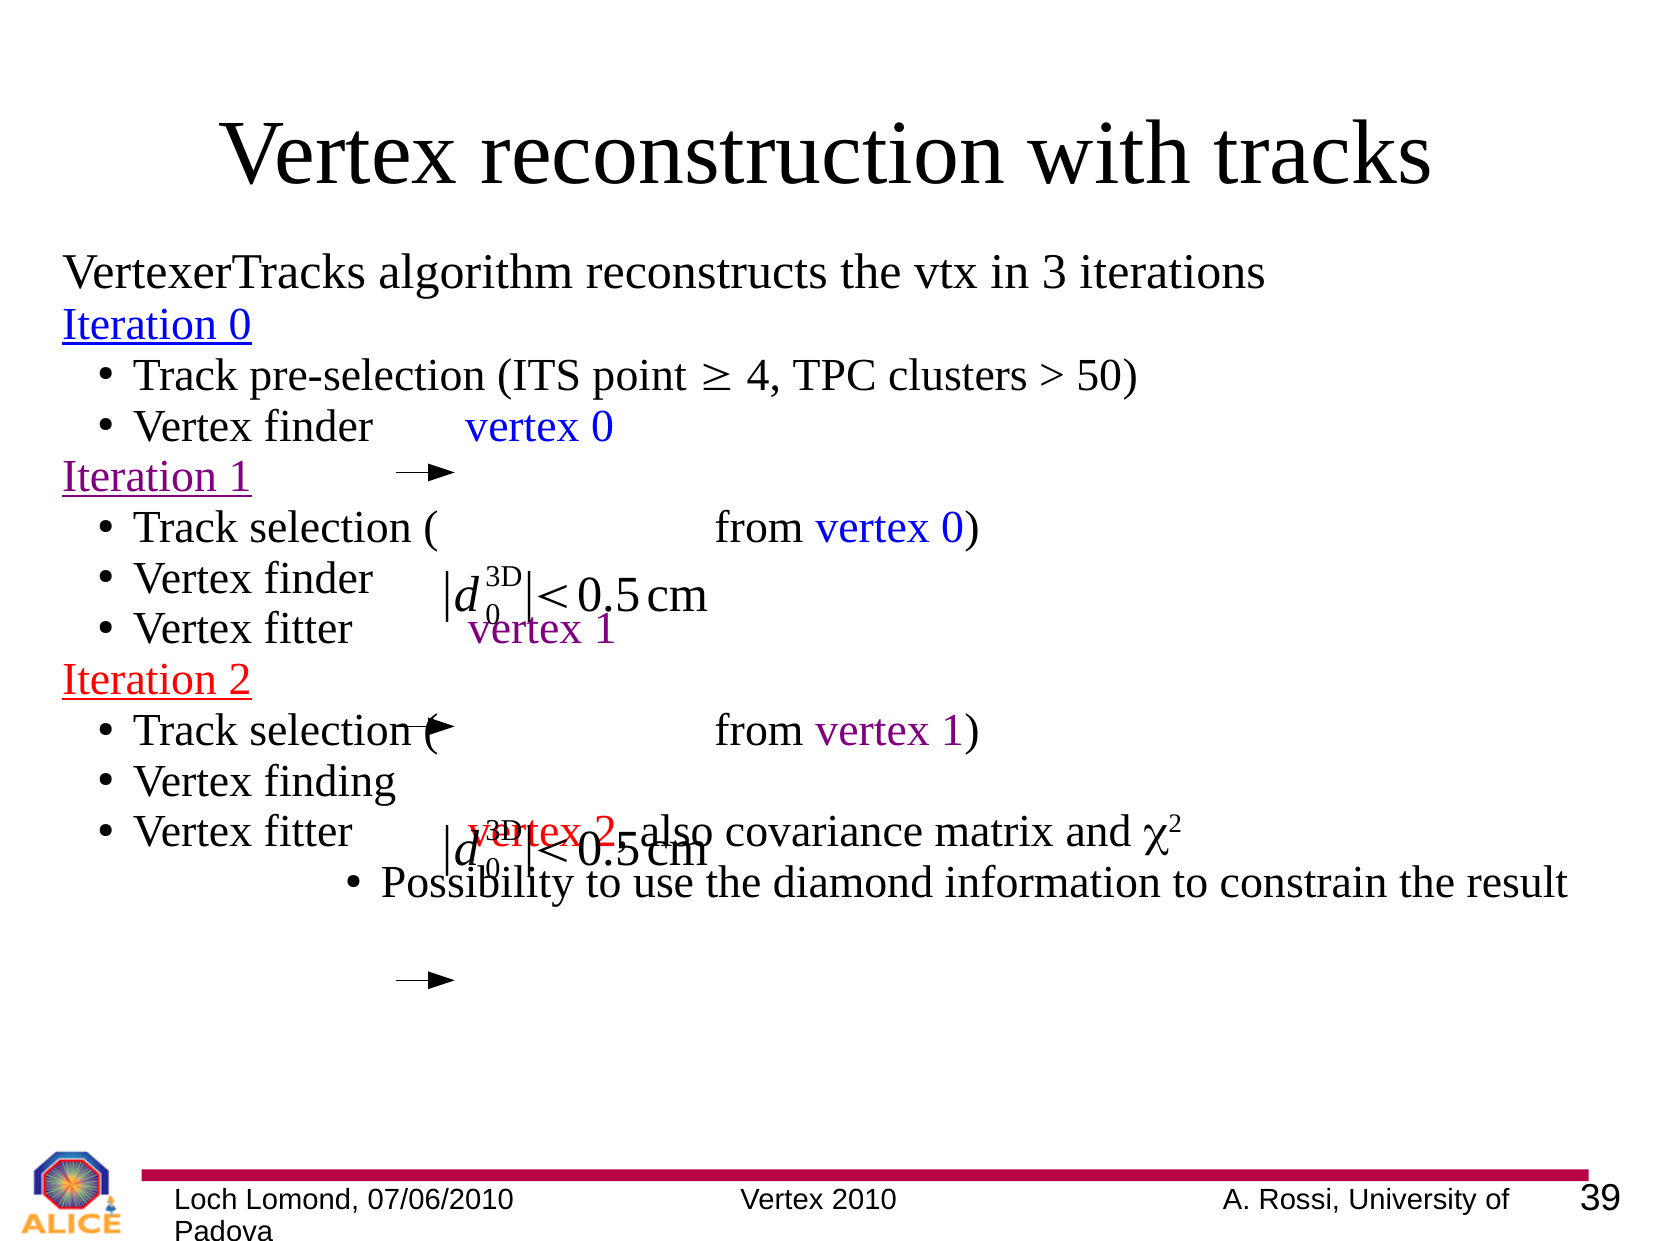

# Vertex reconstruction with tracks
VertexerTracks algorithm reconstructs the vtx in 3 iterations
Iteration 0
Track pre-selection (ITS point  4, TPC clusters > 50)
Vertex finder vertex 0
Iteration 1
Track selection ( from vertex 0)
Vertex finder
Vertex fitter vertex 1
Iteration 2
Track selection ( from vertex 1)
Vertex finding
Vertex fitter vertex 2, also covariance matrix and c2
Possibility to use the diamond information to constrain the result
Loch Lomond, 07/06/2010 		 Vertex 2010 		 A. Rossi, University of Padova
39